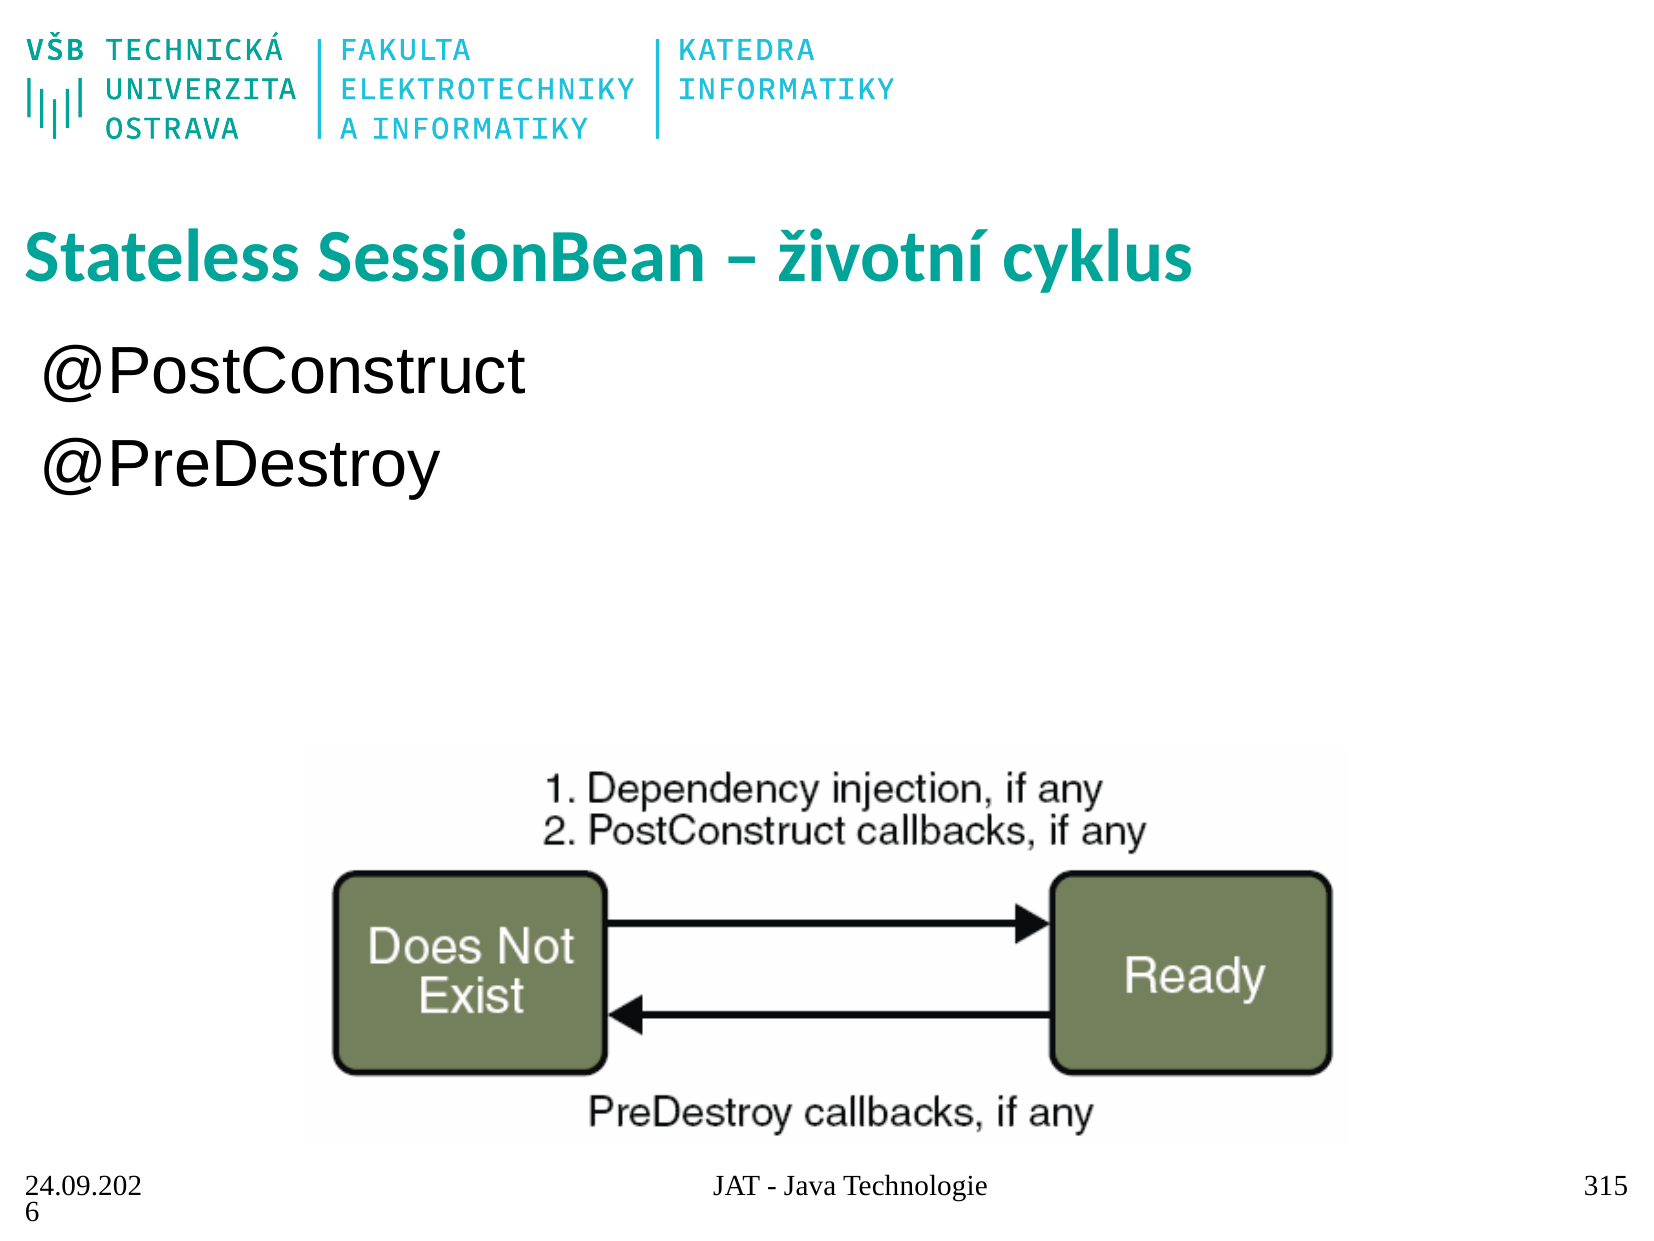

Stateless SessionBean – životní cyklus
# @PostConstruct
@PreDestroy
JAT - Java Technologie
315